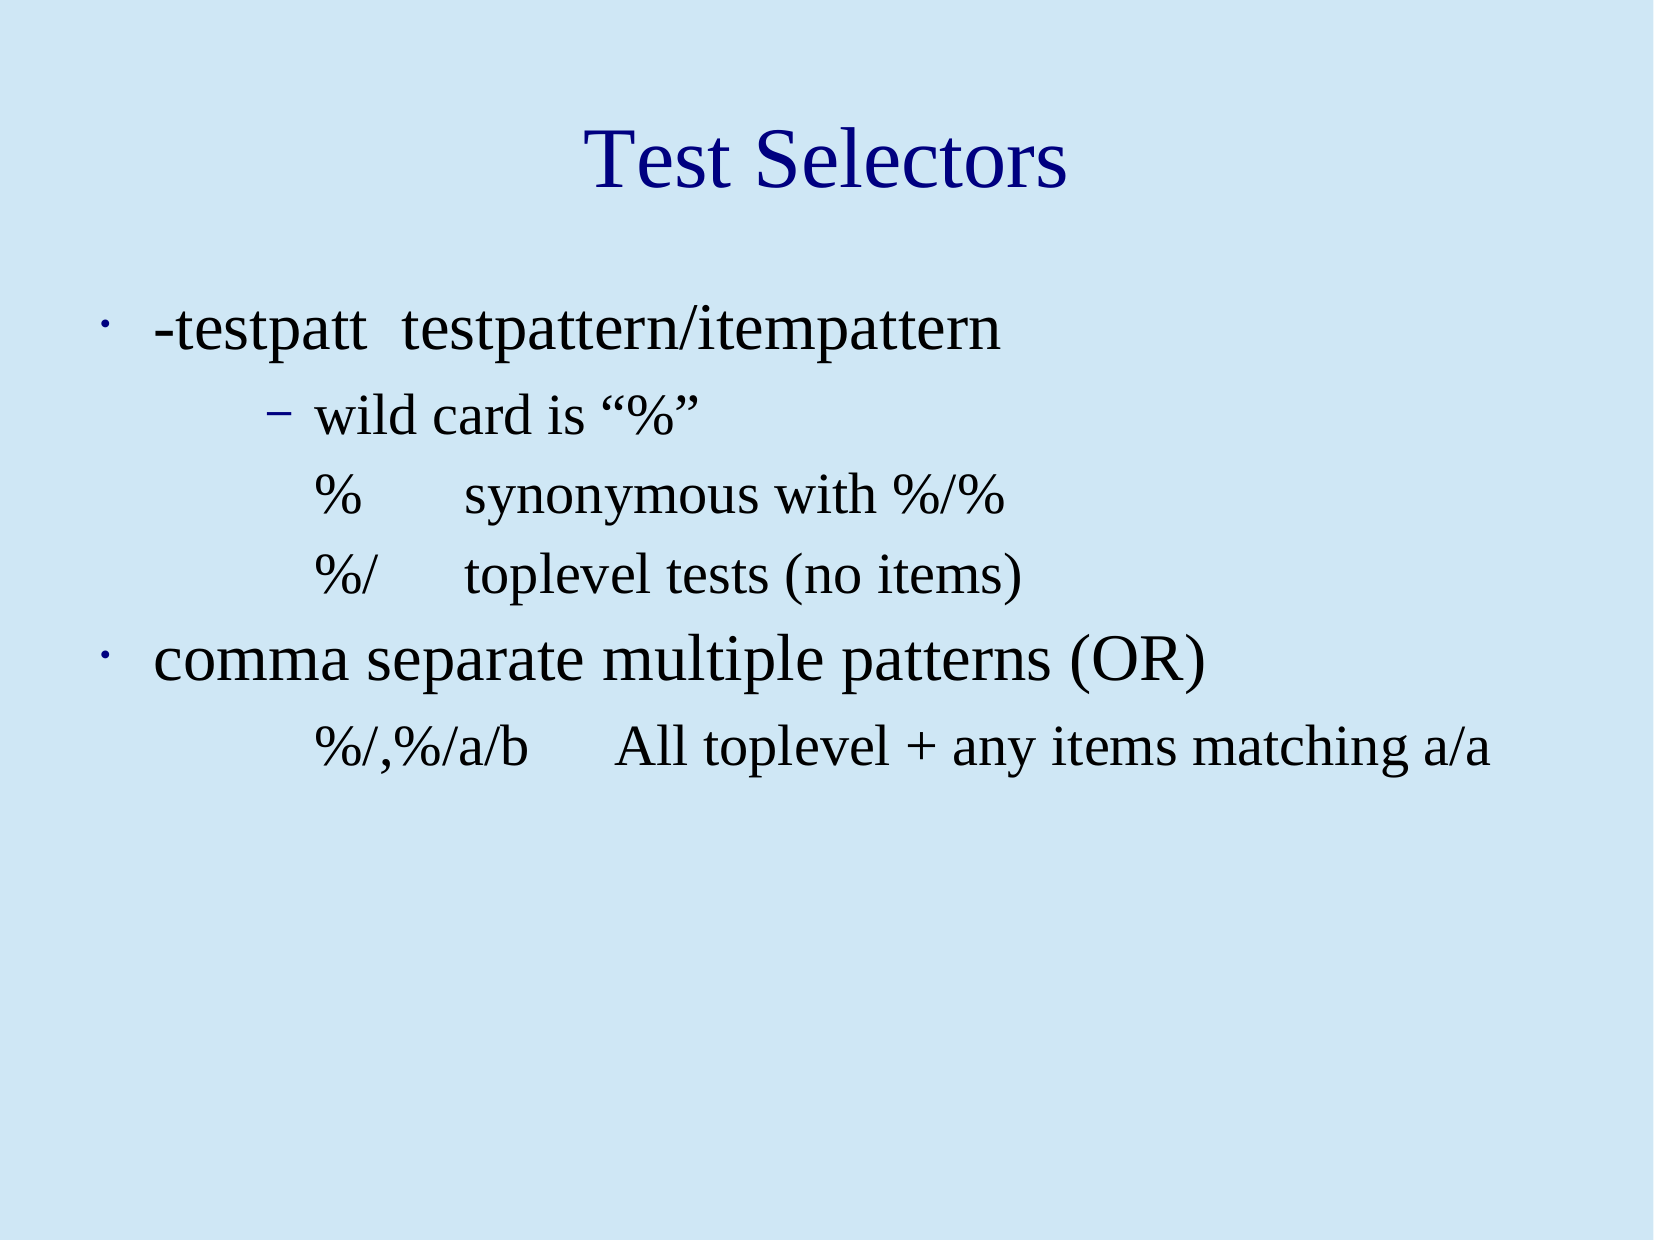

# Test Selectors
-testpatt testpattern/itempattern
wild card is “%”
%		synonymous with %/%
%/		toplevel tests (no items)
comma separate multiple patterns (OR)
%/,%/a/b		All toplevel + any items matching a/a